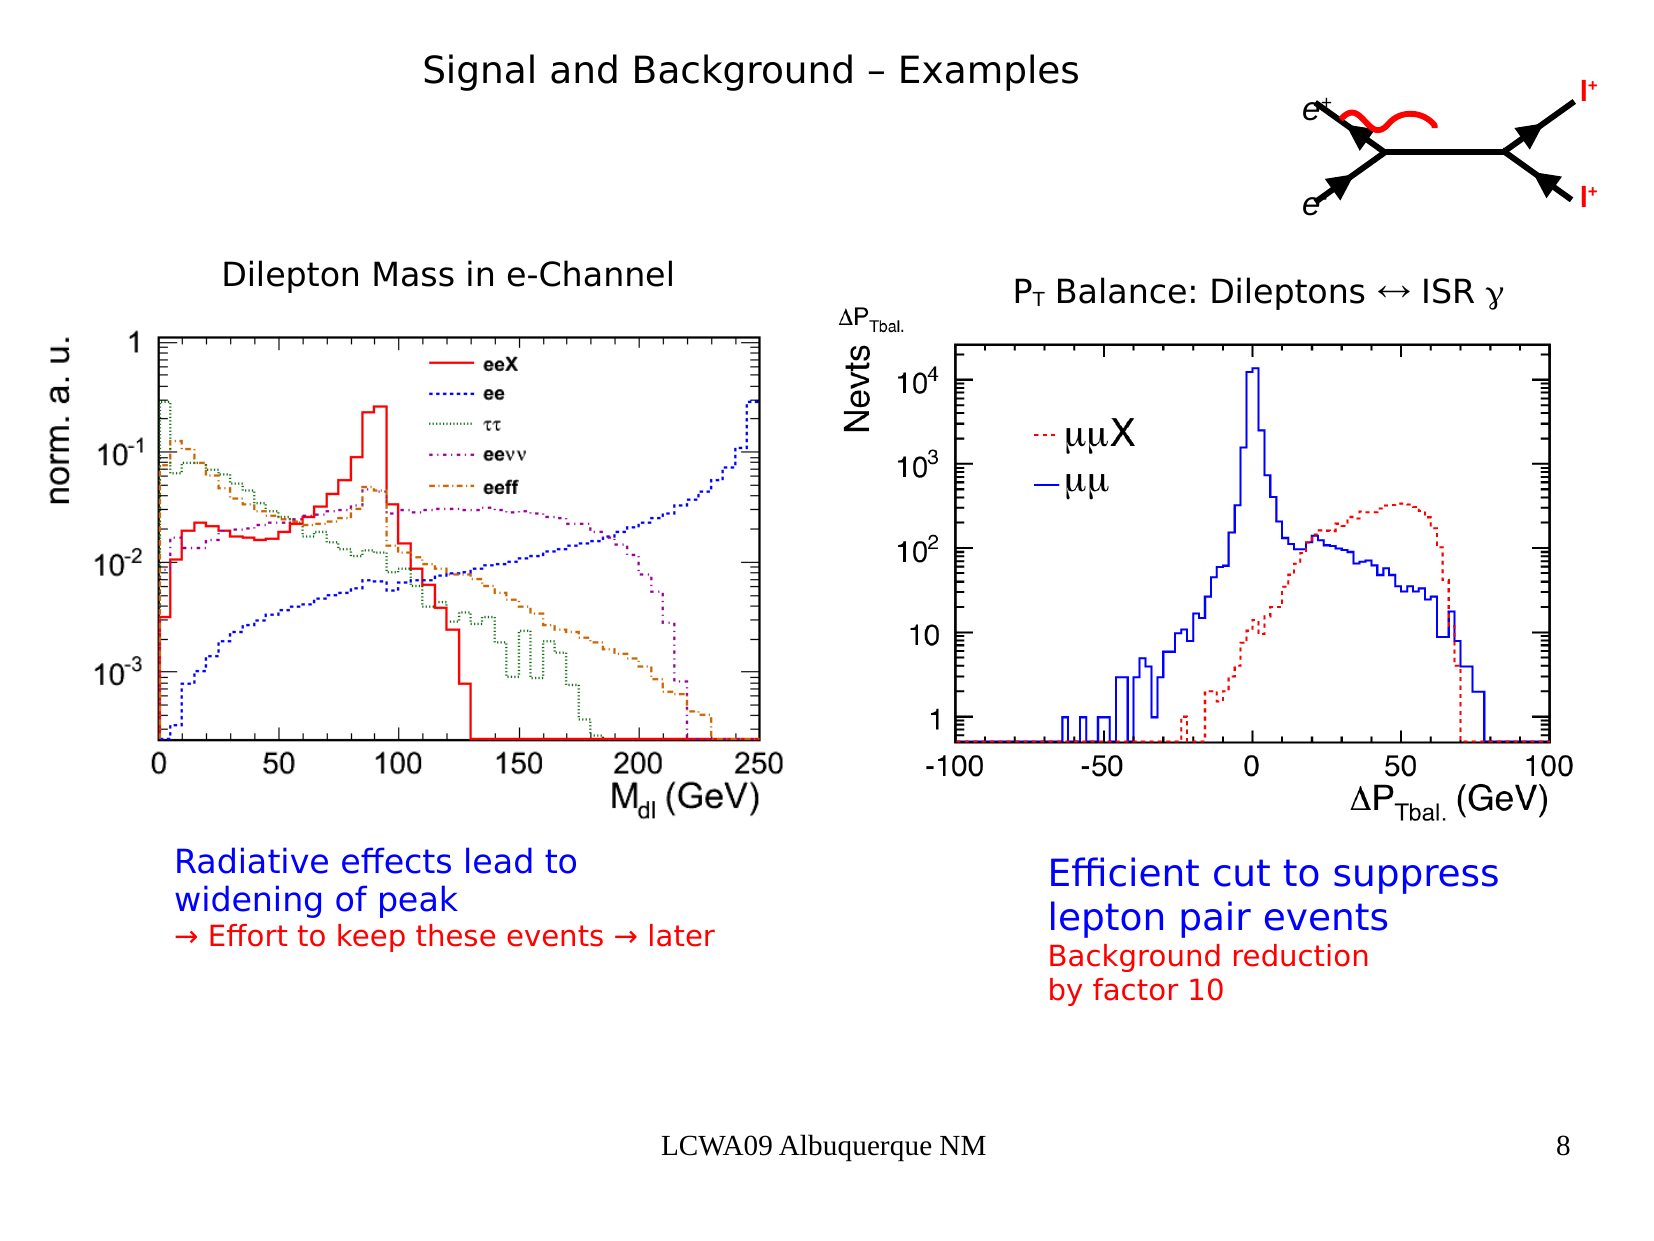

Signal and Background – Examples
l+
e+
l+
e-
Dilepton Mass in e-Channel
PT Balance: Dileptons ↔ ISR γ
Radiative effects lead to
widening of peak
→ Effort to keep these events → later
Efficient cut to suppress
lepton pair events
Background reduction
by factor 10
LCWA09 albuquerque NM
8